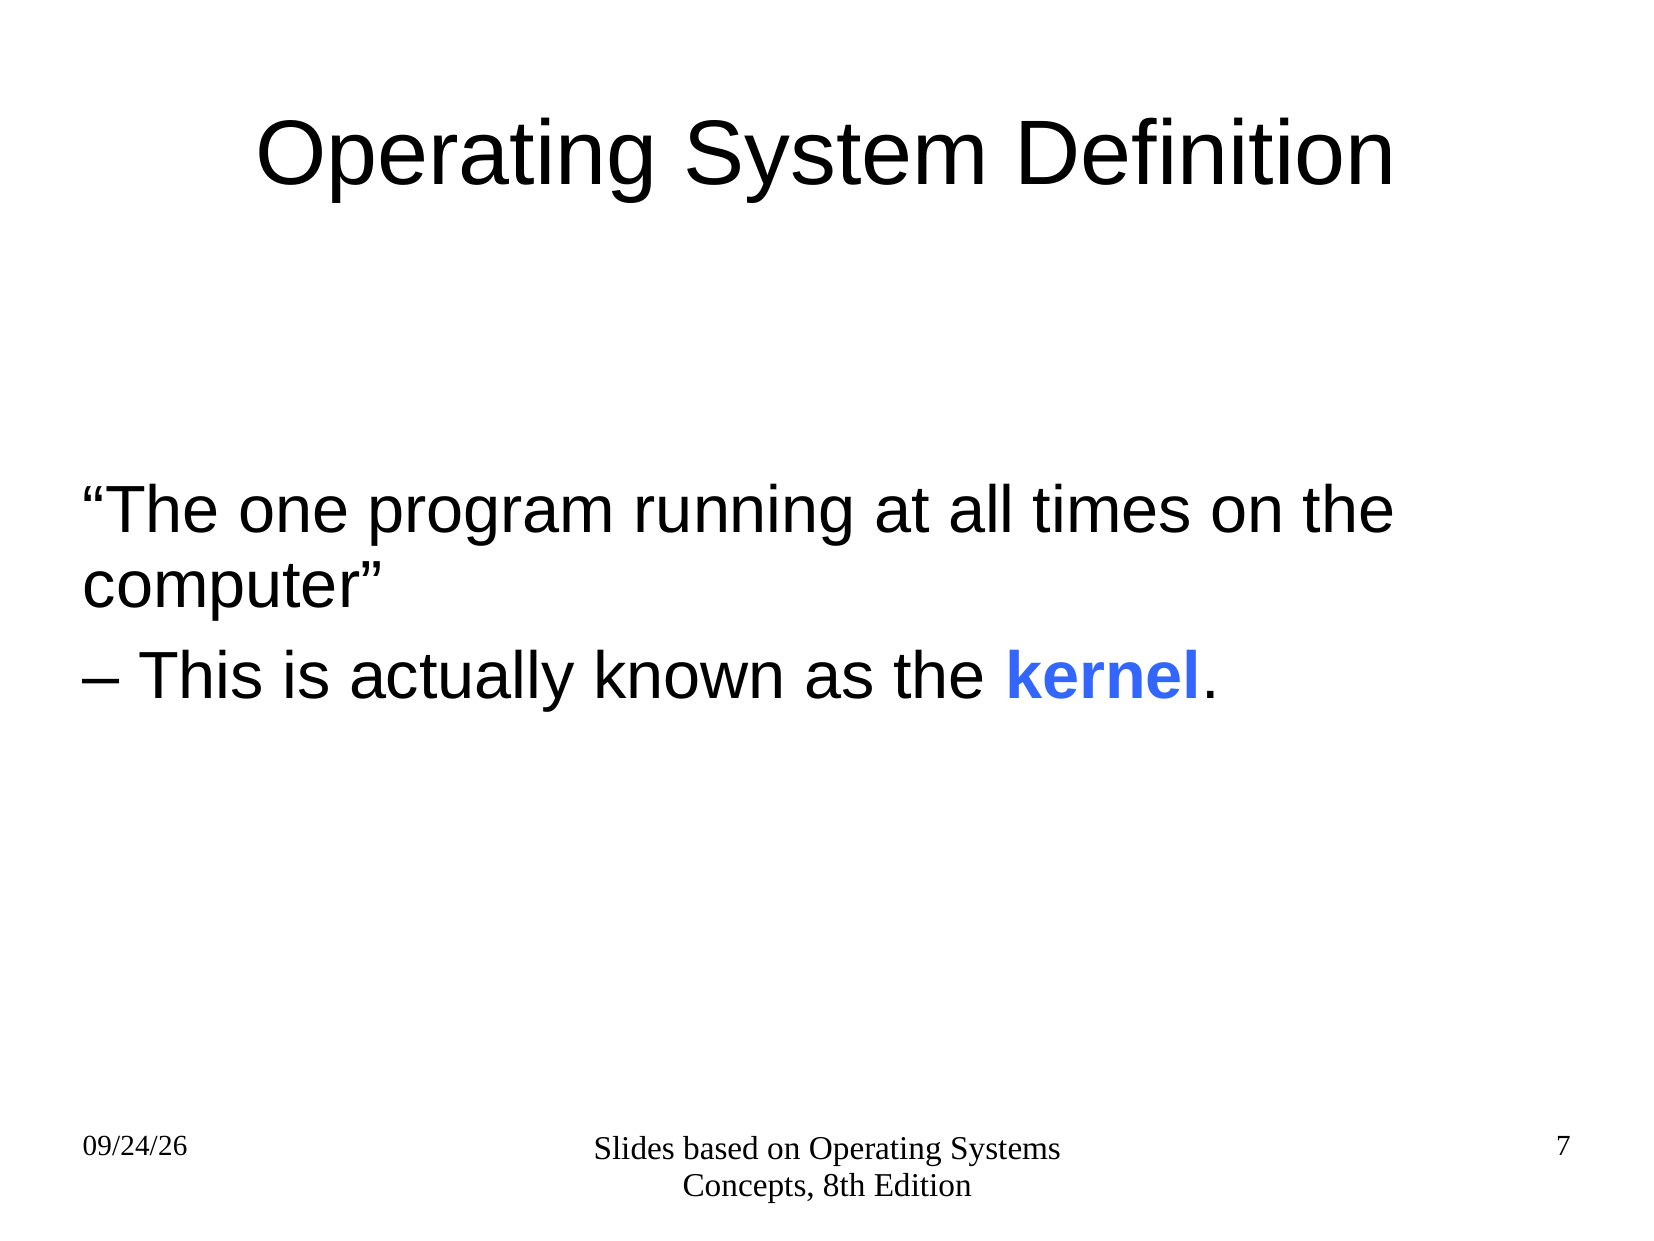

# Operating System Definition
“The one program running at all times on the computer”
– This is actually known as the kernel.
7